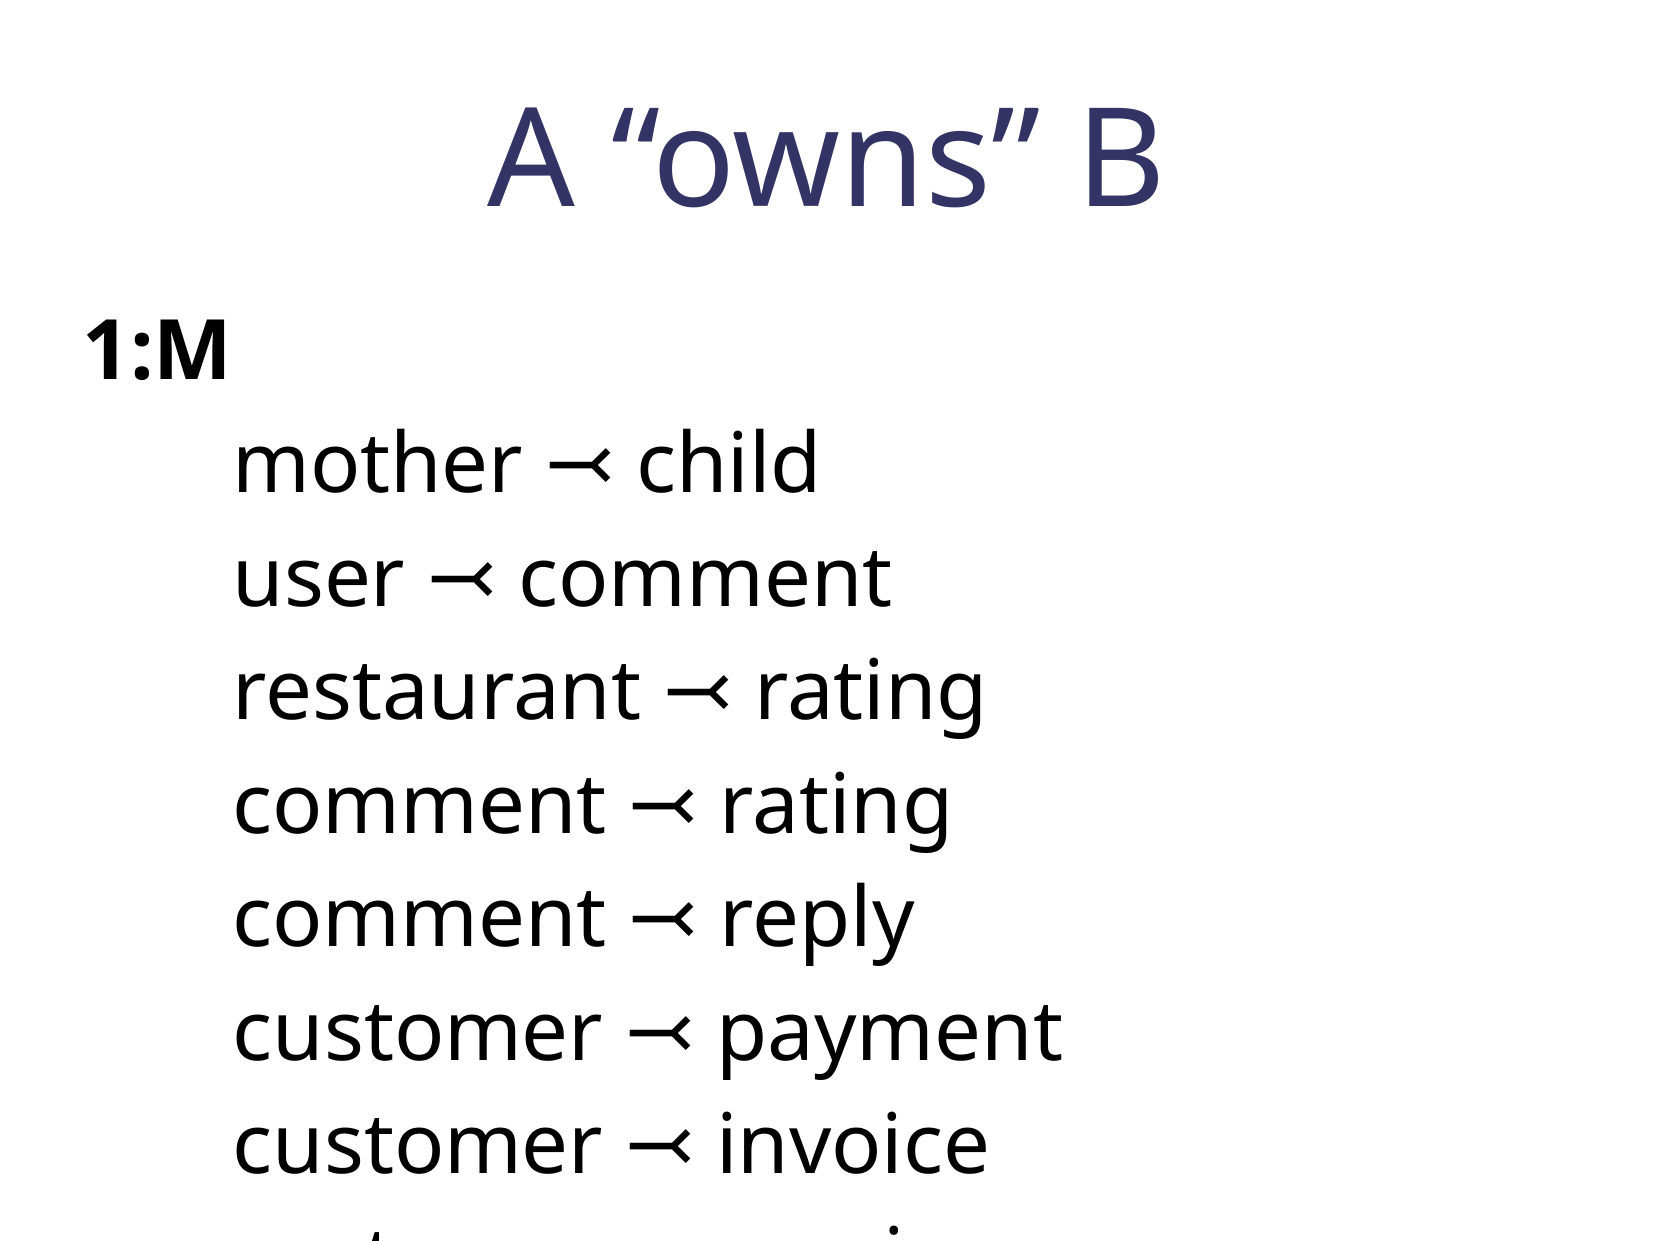

# A “owns” B
1:M
		mother ⤙ child
		user ⤙ comment
		restaurant ⤙ rating
		comment ⤙ rating
		comment ⤙ reply
		customer ⤙ payment
		customer ⤙ invoice
		customer ⤙ session